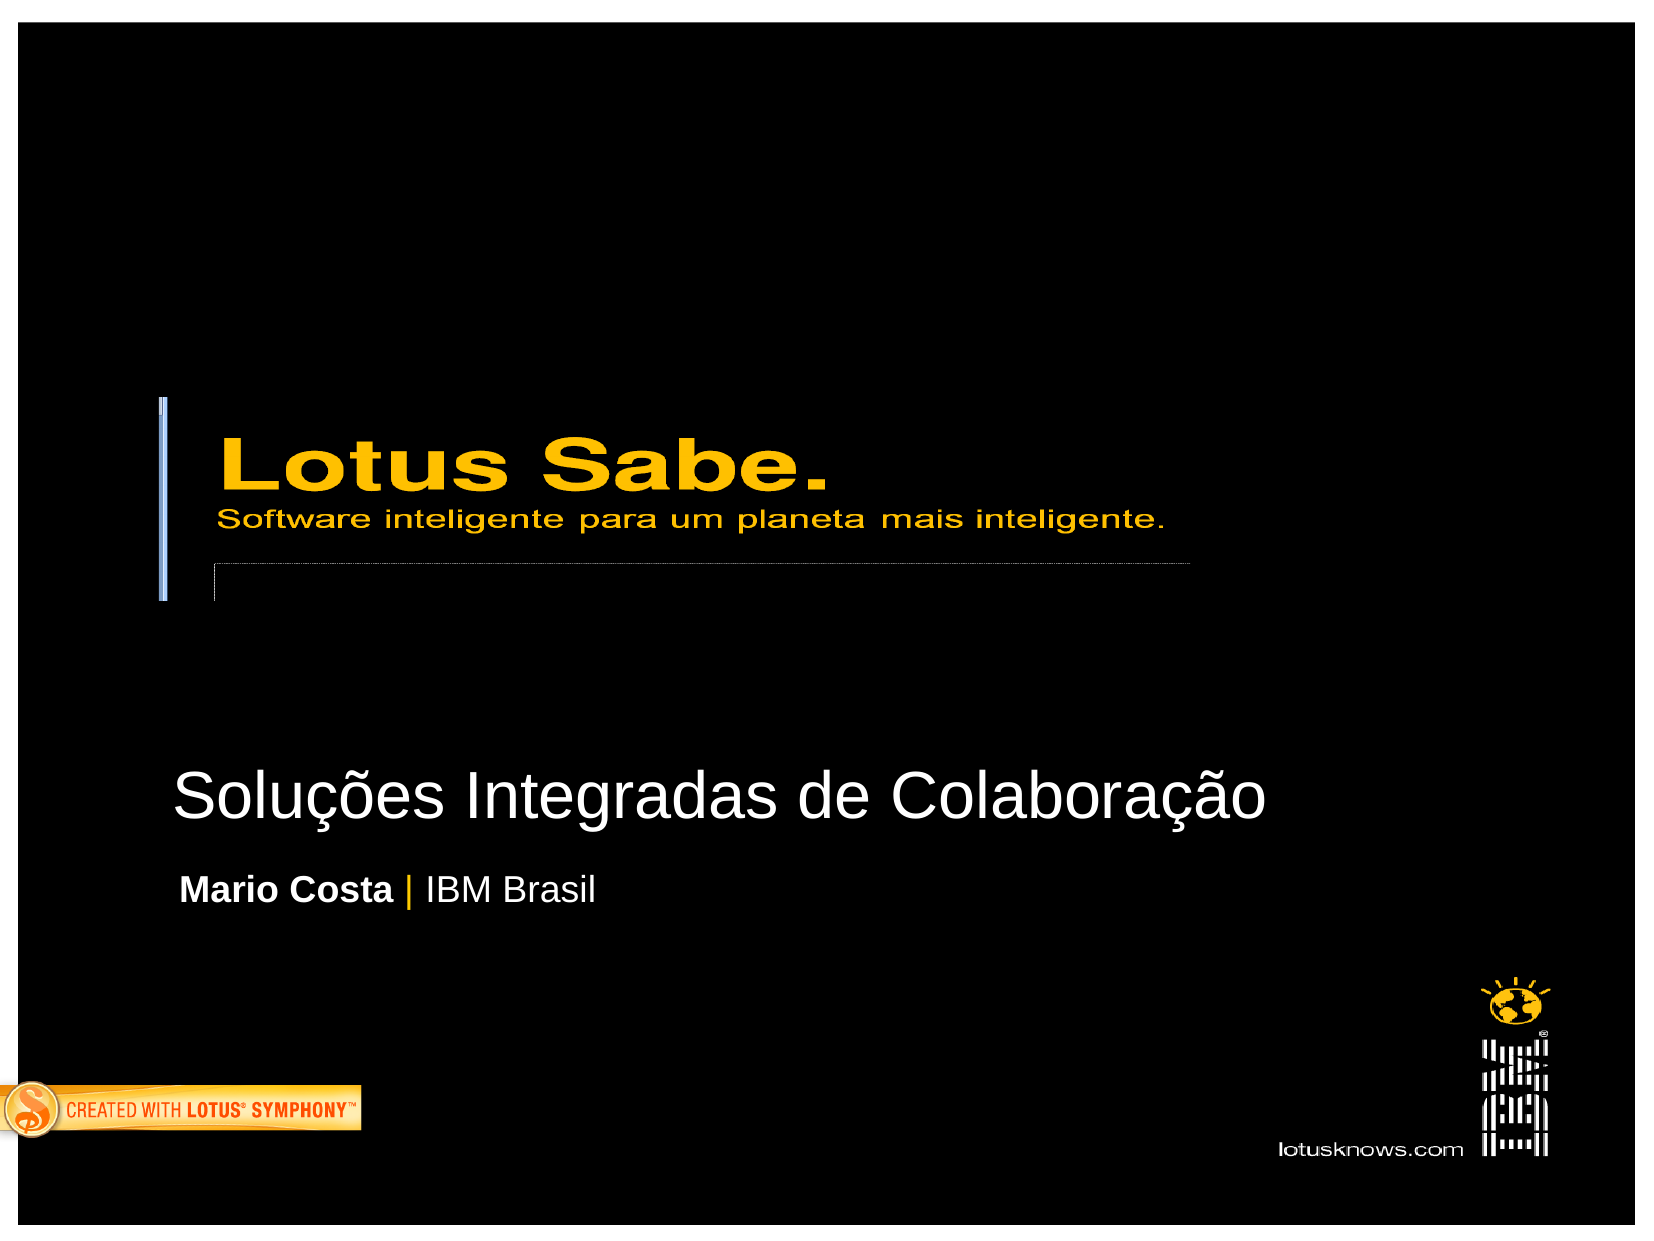

# Soluções Integradas de Colaboração
Mario Costa | IBM Brasil